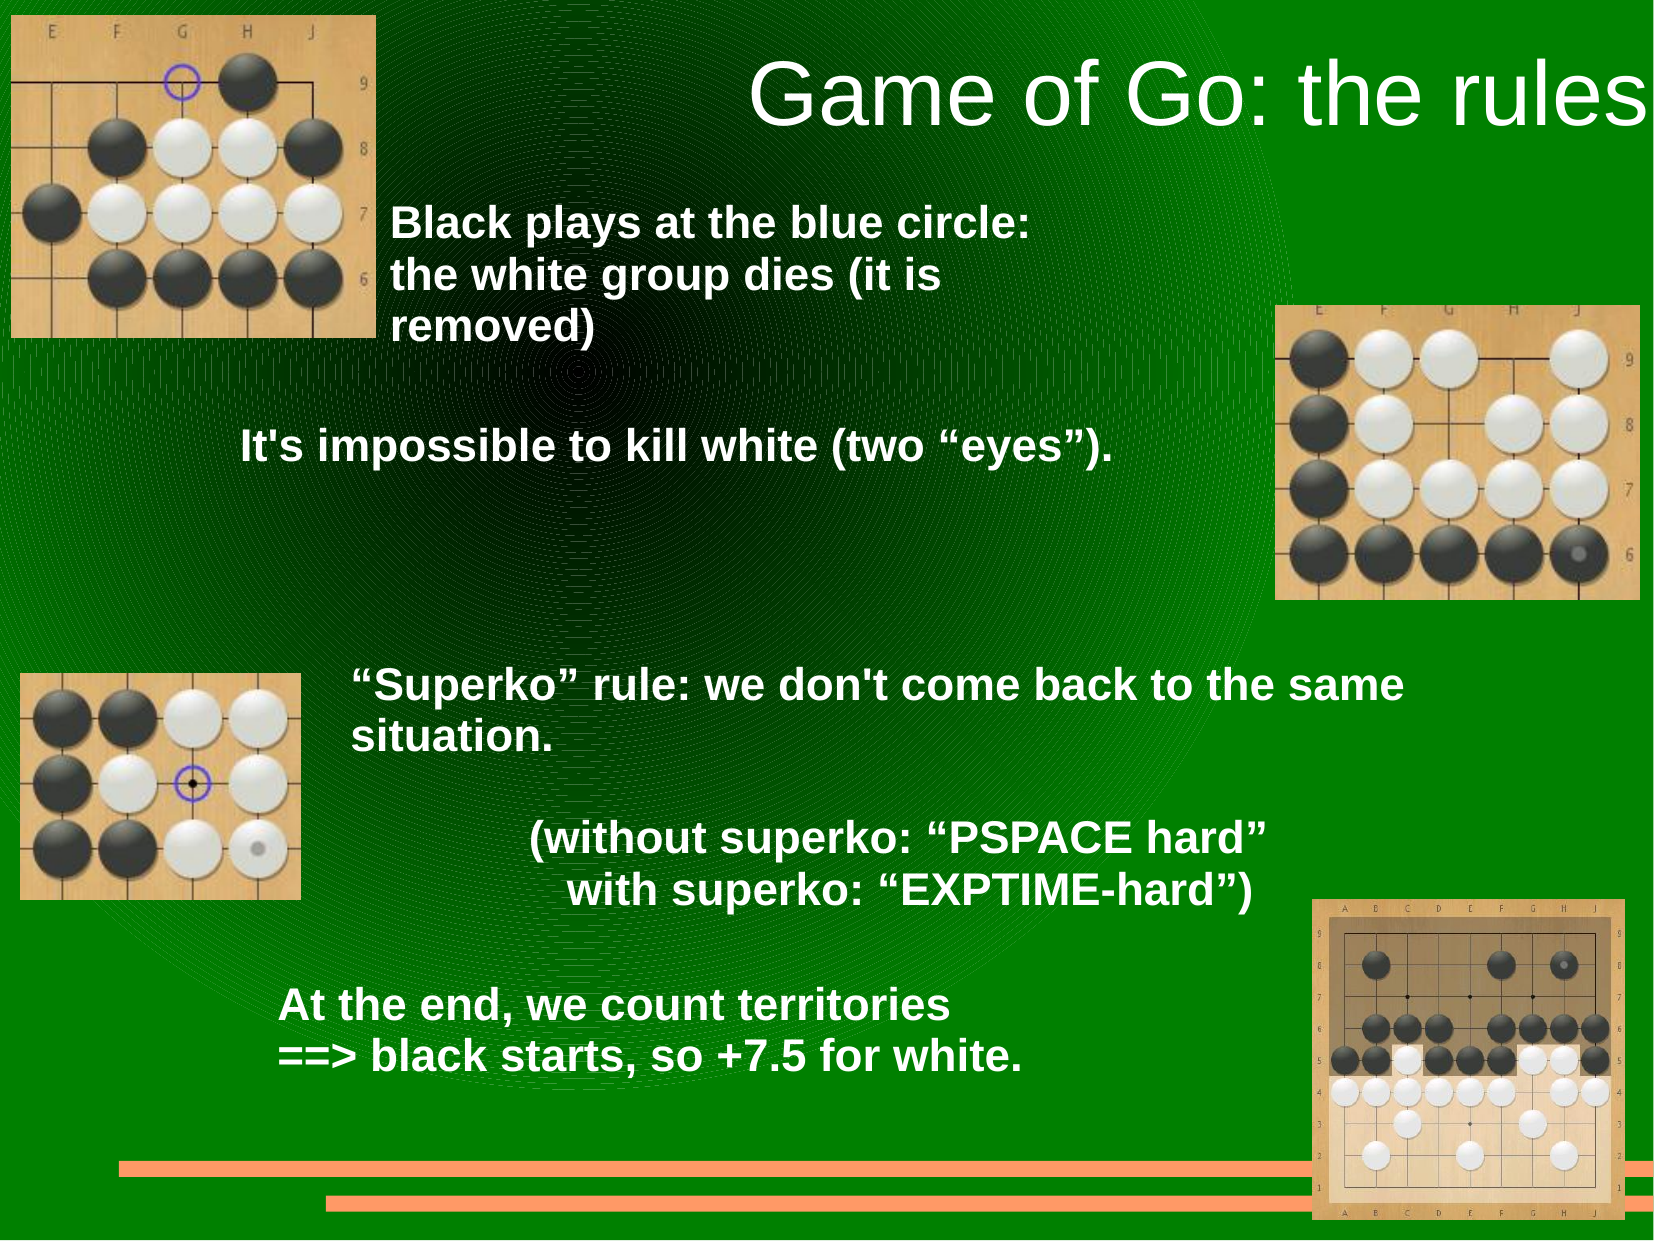

# Game of Go: the rules
Black plays at the blue circle: the white group dies (it is removed)
It's impossible to kill white (two “eyes”).
“Superko” rule: we don't come back to the same situation.
 (without superko: “PSPACE hard” with superko: “EXPTIME-hard”)
At the end, we count territories
==> black starts, so +7.5 for white.